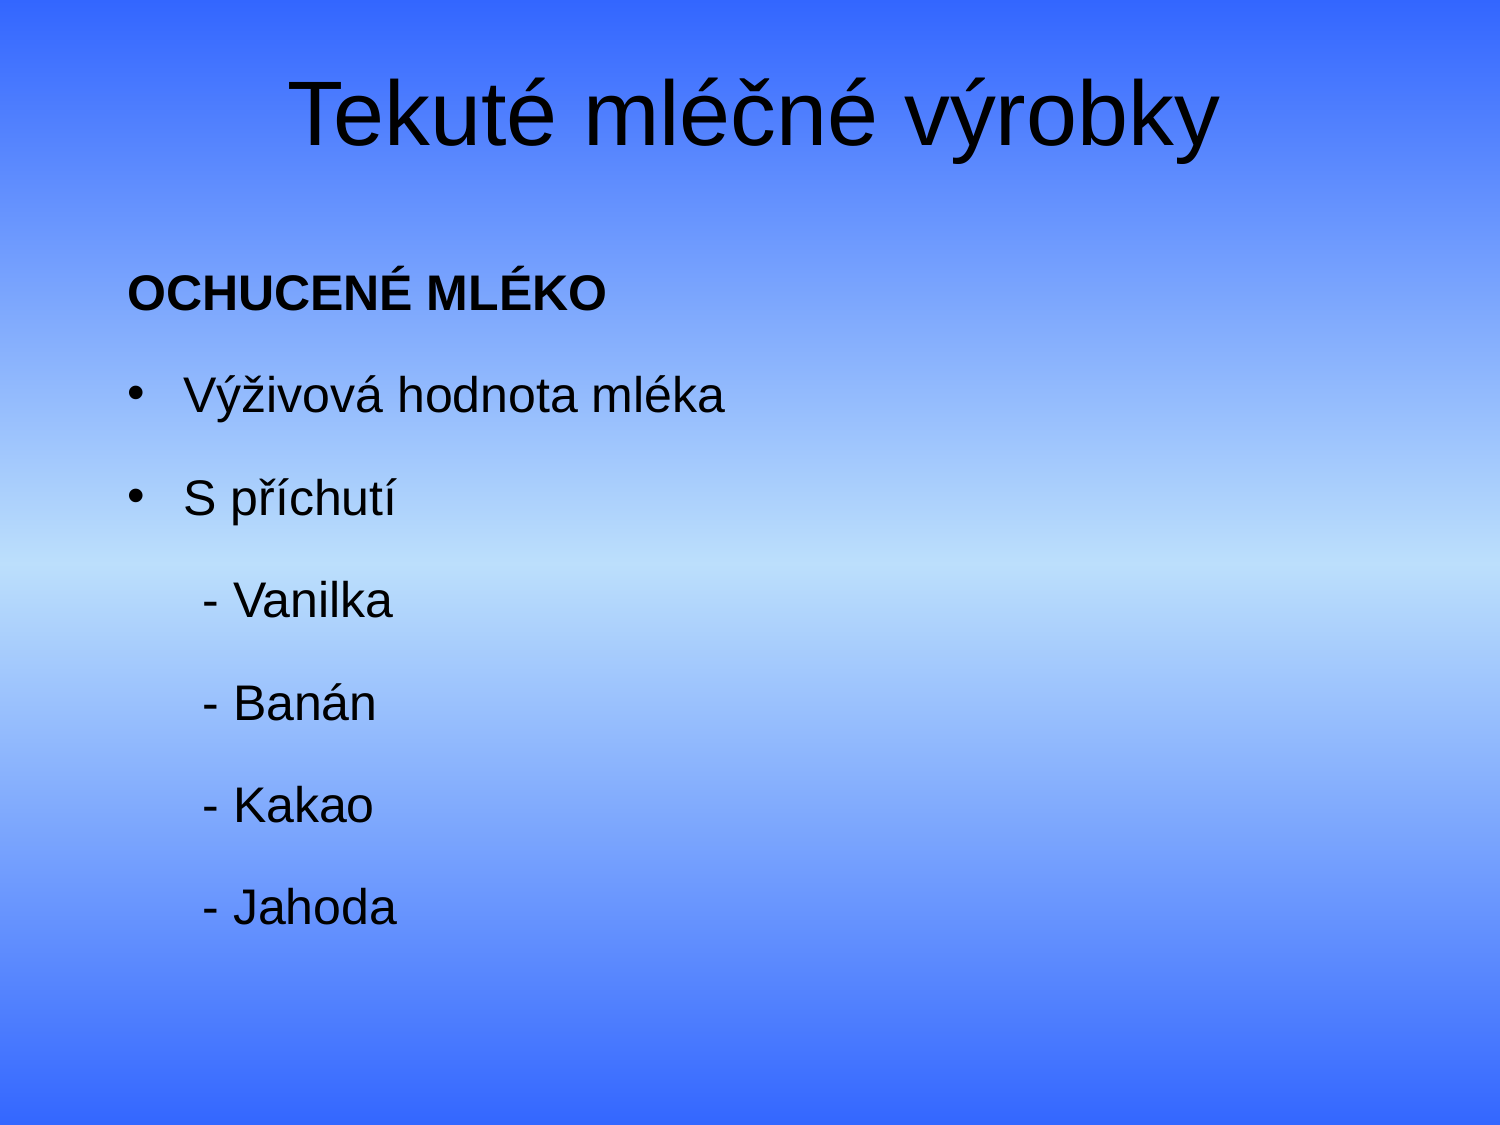

# Tekuté mléčné výrobky
OCHUCENÉ MLÉKO
Výživová hodnota mléka
S příchutí
- Vanilka
- Banán
- Kakao
- Jahoda